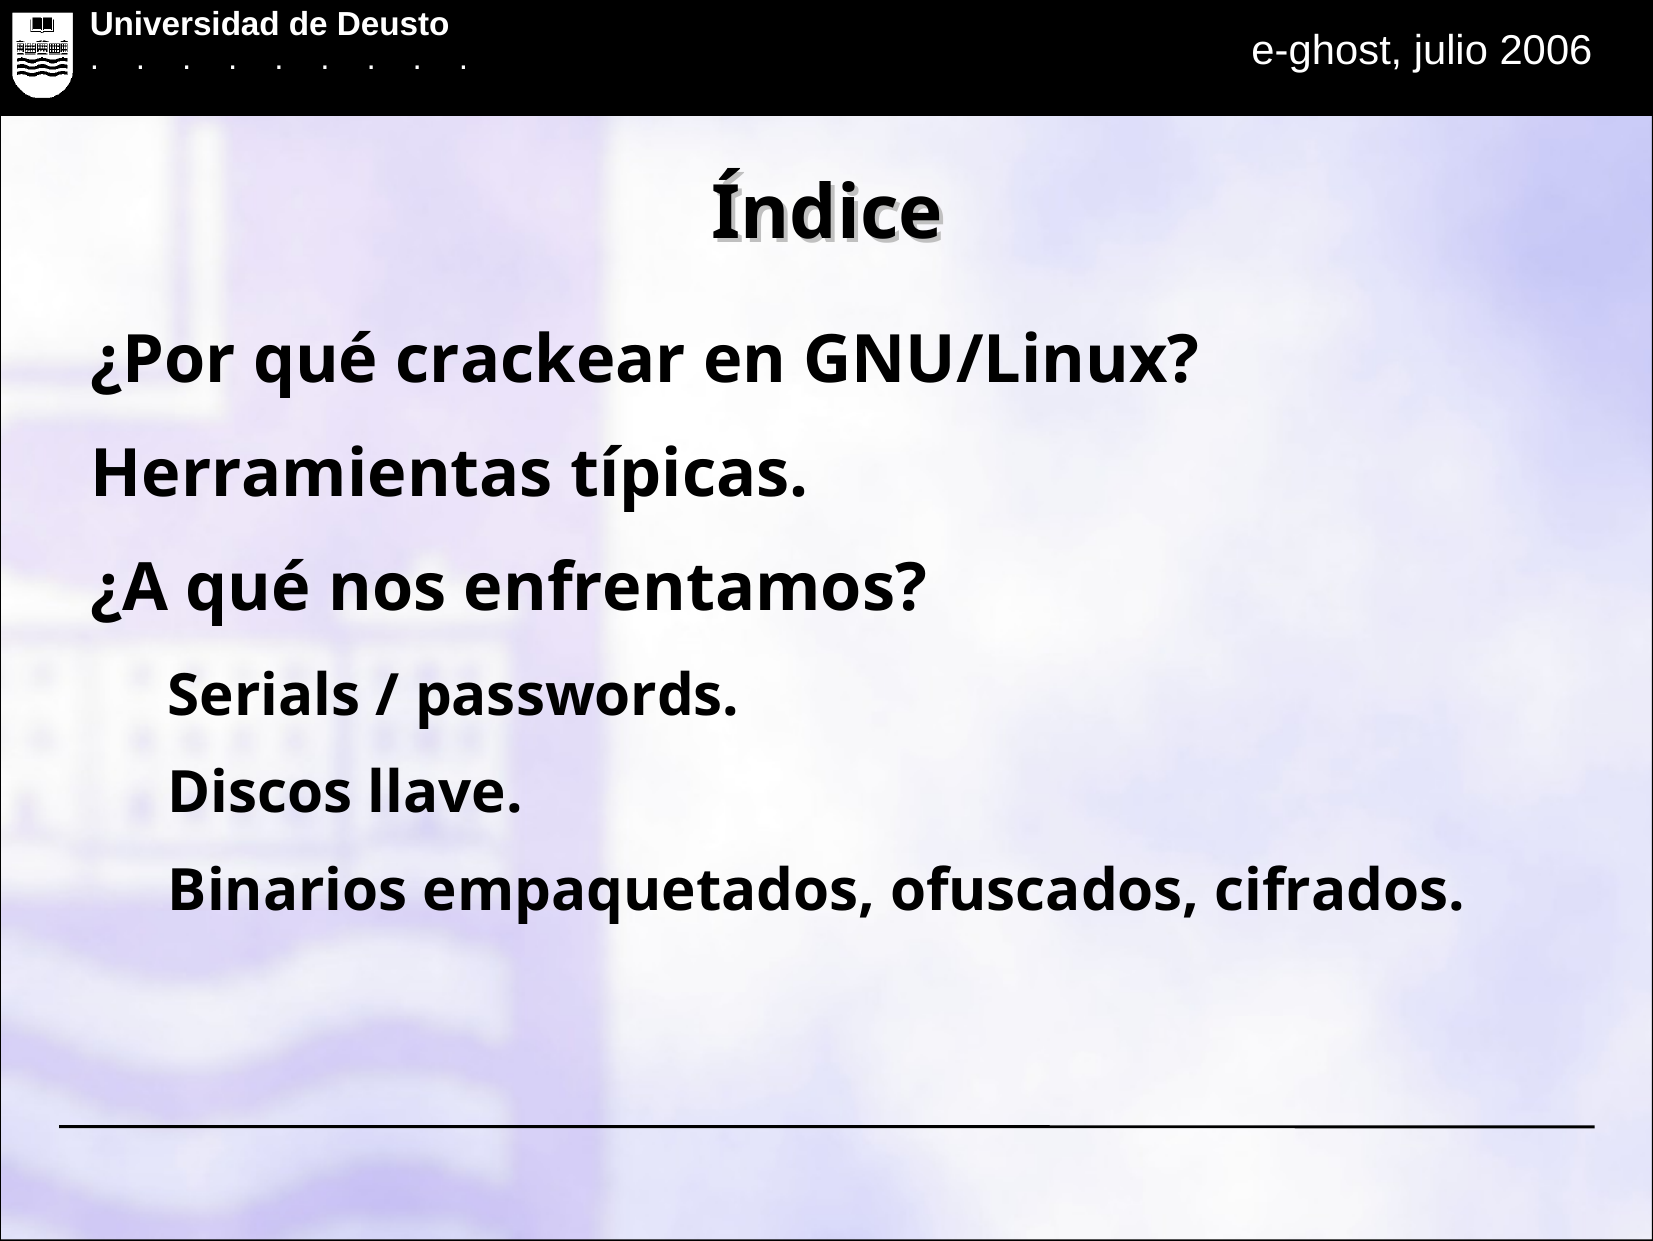

# Índice
¿Por qué crackear en GNU/Linux?
Herramientas típicas.
¿A qué nos enfrentamos?
Serials / passwords.
Discos llave.
Binarios empaquetados, ofuscados, cifrados.